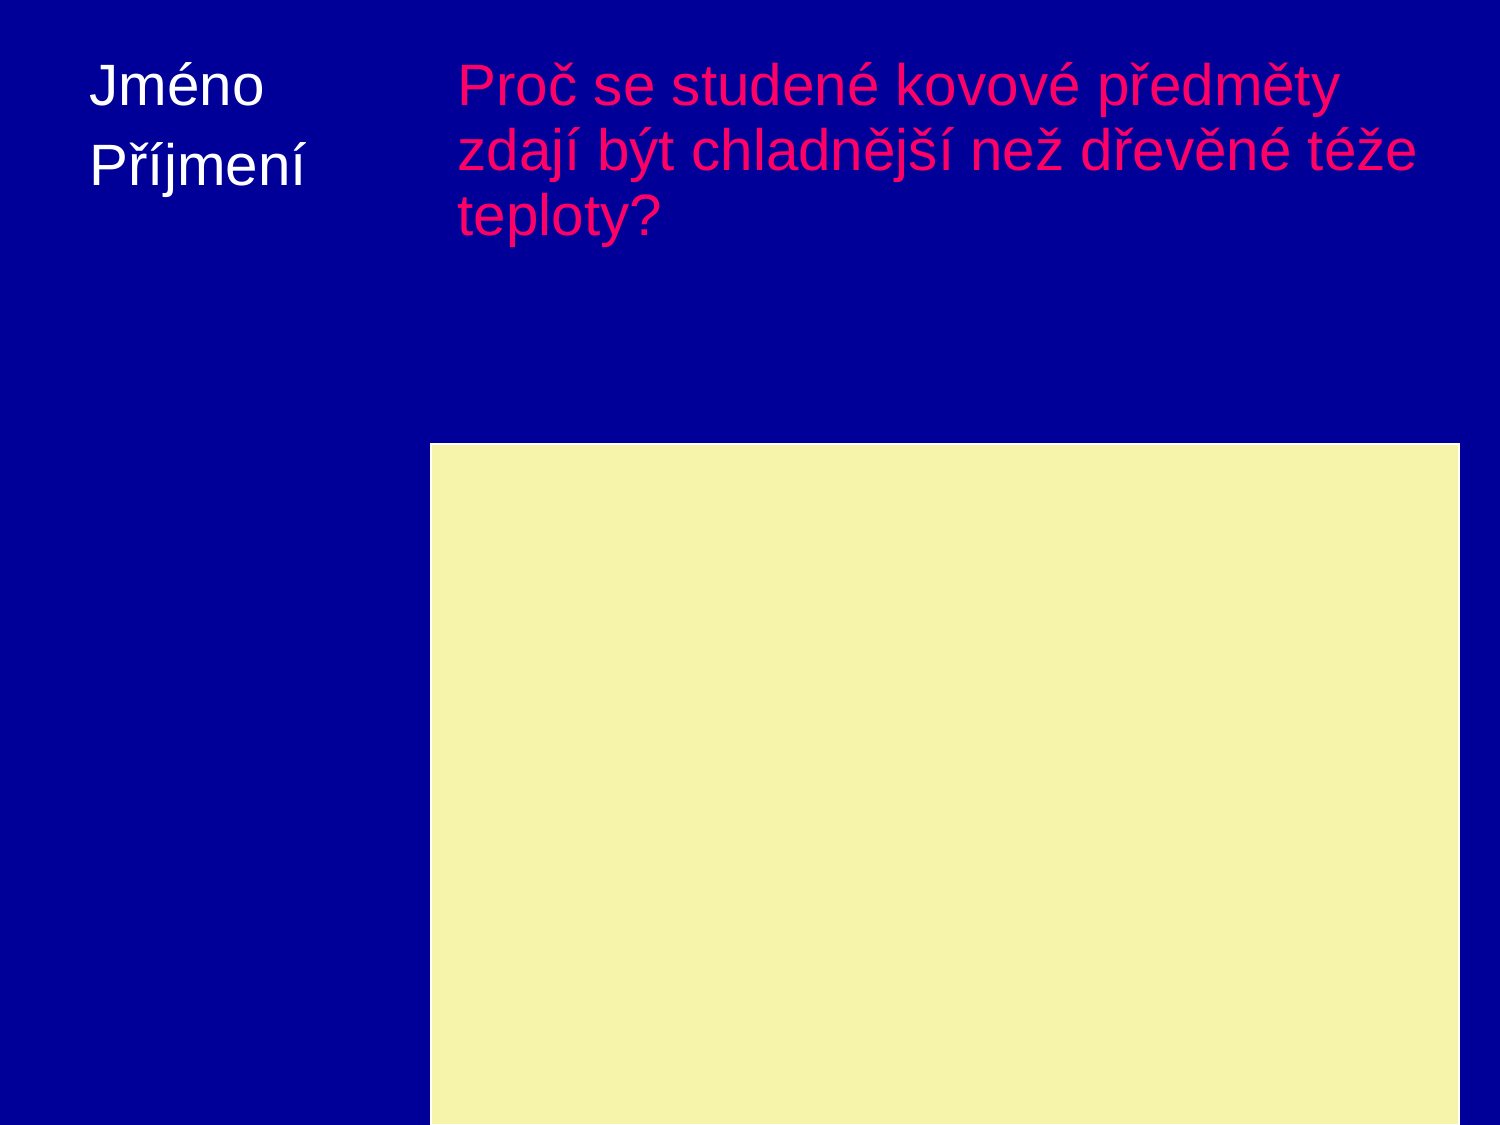

Jméno
Příjmení
Proč se studené kovové předměty zdají být chladnější než dřevěné téže teploty?
Protože kov má velkou tepelnou vodivost,
dotykem odvádí z ruky více tepla než dřevo.
Ruka totiž pak ohřívá větší objem kovového
tělesa než tělesa dřevěného.